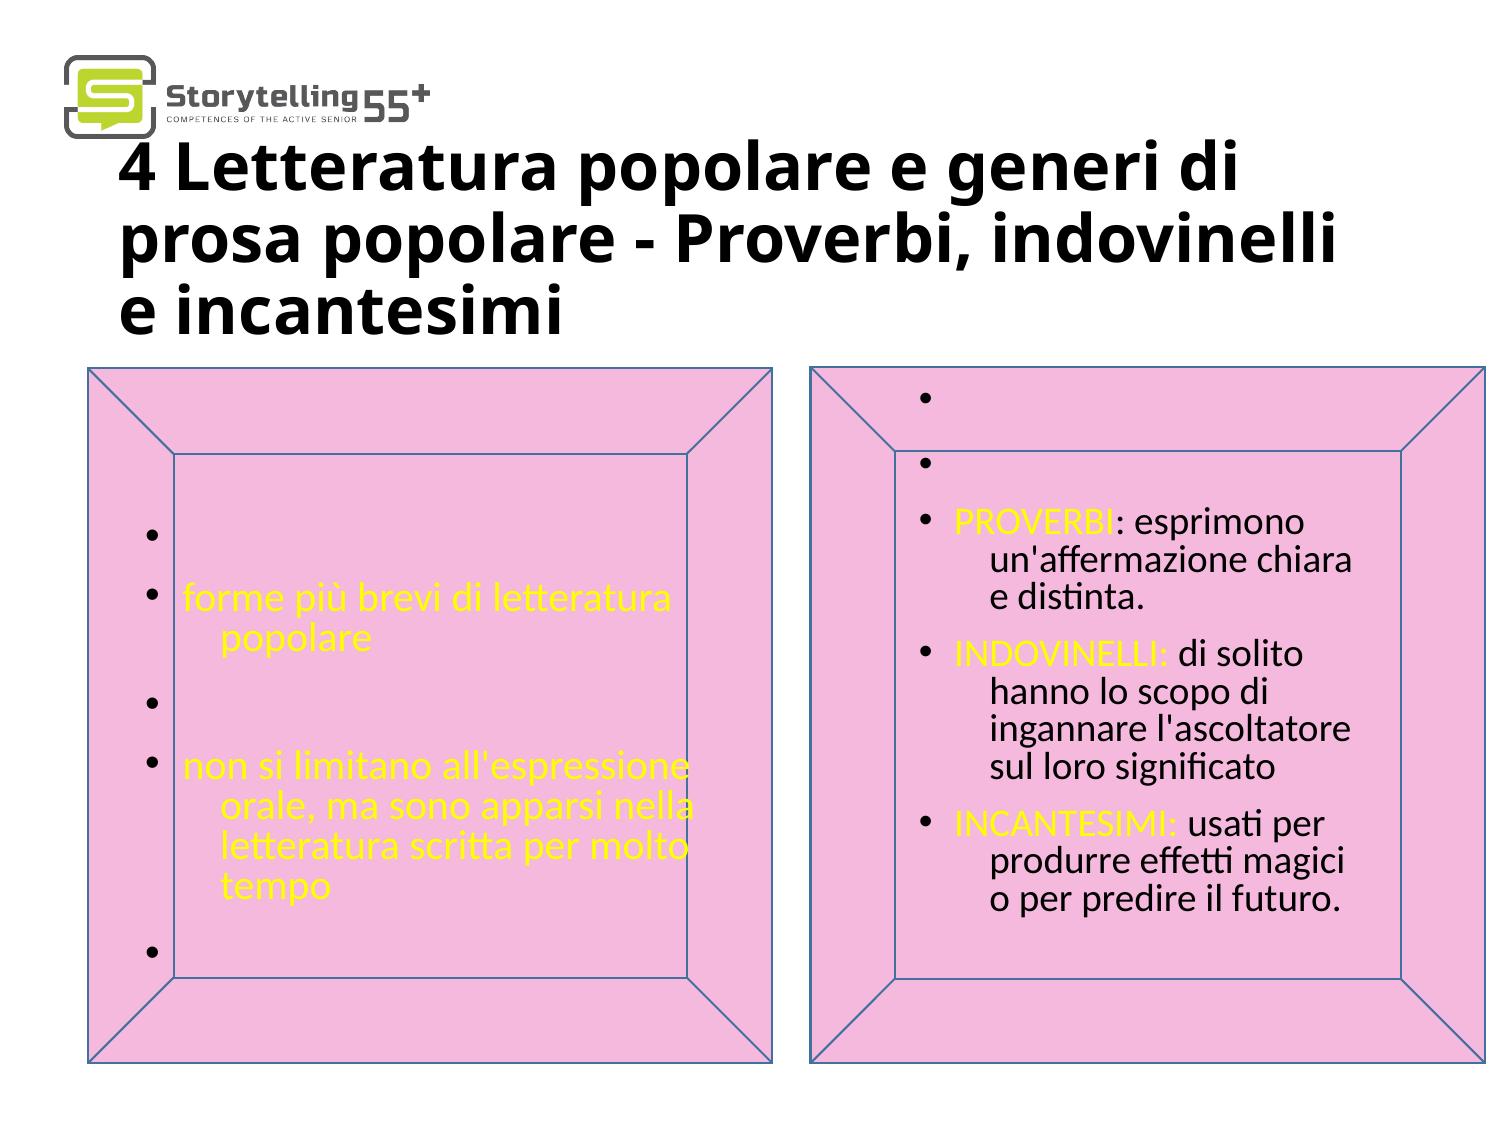

# 4 Letteratura popolare e generi di prosa popolare - Proverbi, indovinelli e incantesimi
PROVERBI: esprimono un'affermazione chiara e distinta.
INDOVINELLI: di solito hanno lo scopo di ingannare l'ascoltatore sul loro significato
INCANTESIMI: usati per produrre effetti magici o per predire il futuro.
forme più brevi di letteratura popolare
non si limitano all'espressione orale, ma sono apparsi nella letteratura scritta per molto tempo